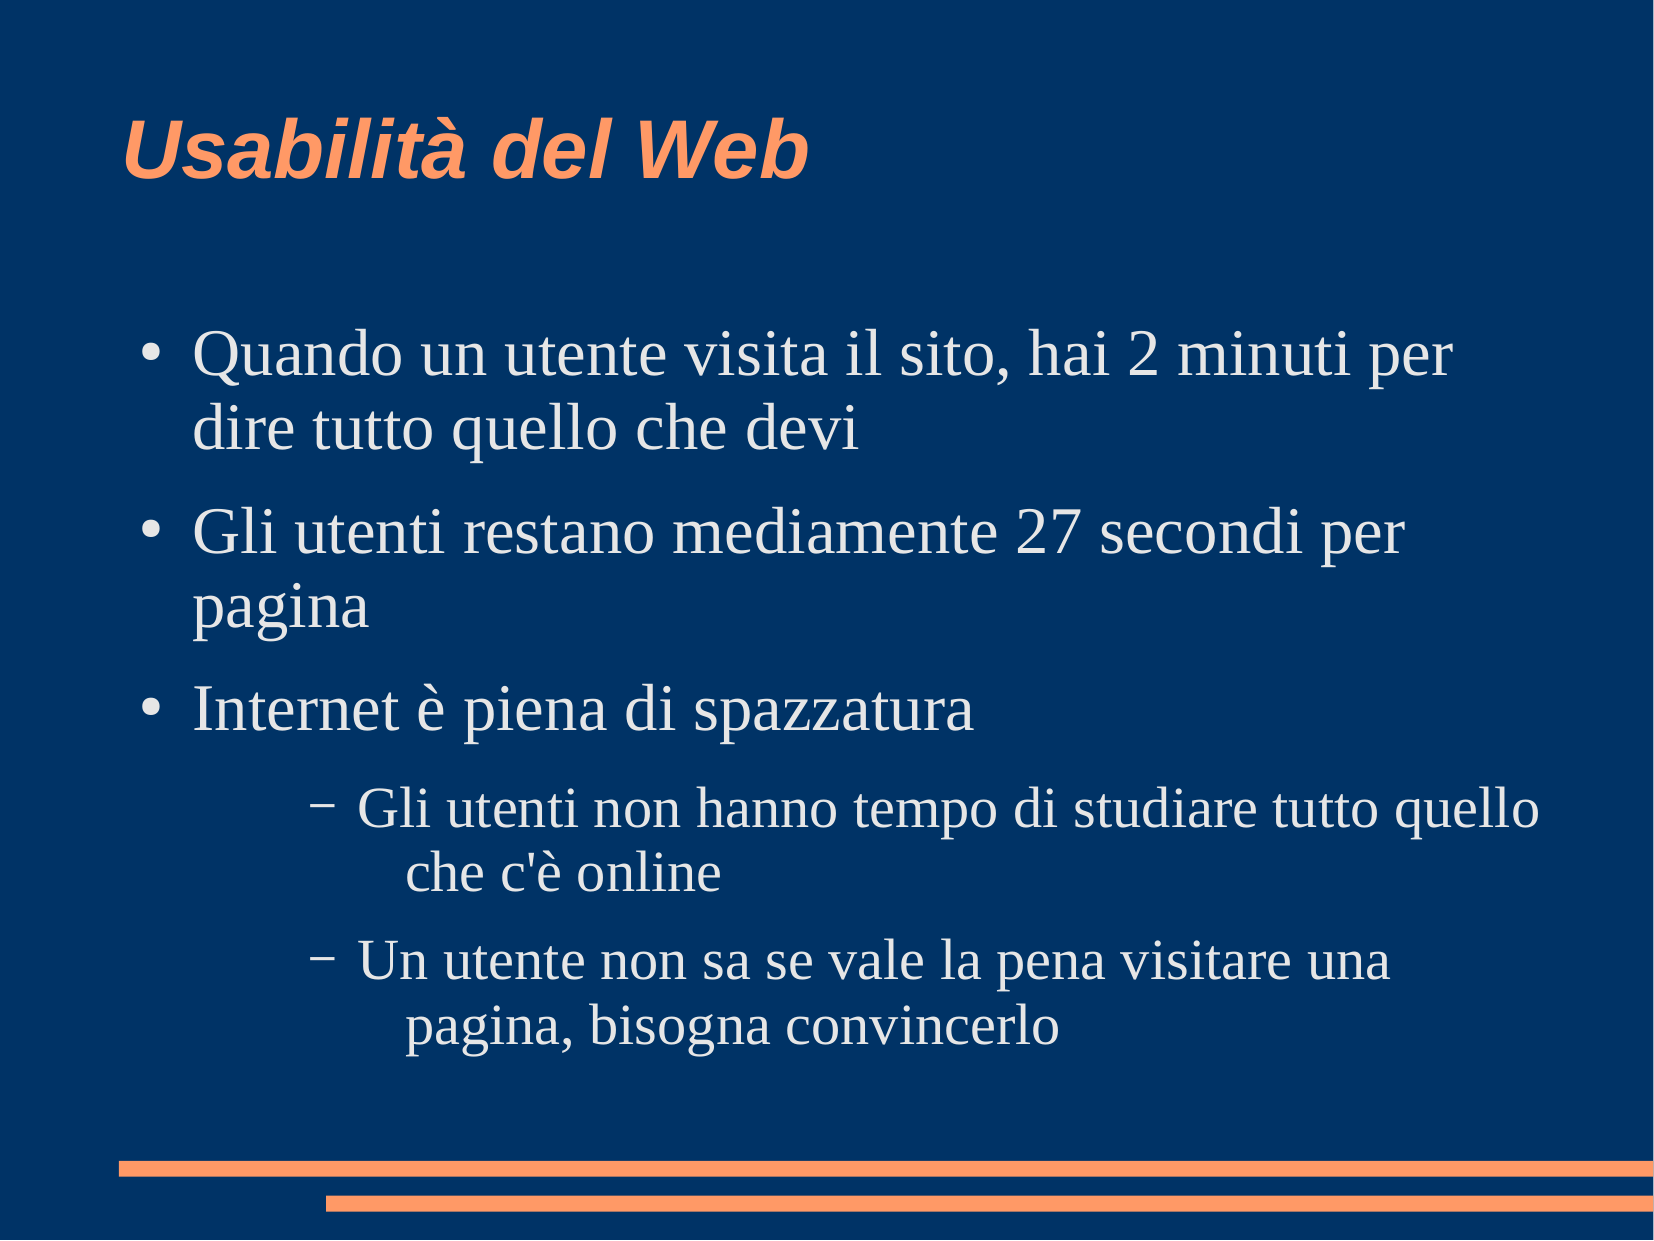

# Usabilità del Web
Quando un utente visita il sito, hai 2 minuti per dire tutto quello che devi
Gli utenti restano mediamente 27 secondi per pagina
Internet è piena di spazzatura
Gli utenti non hanno tempo di studiare tutto quello che c'è online
Un utente non sa se vale la pena visitare una pagina, bisogna convincerlo